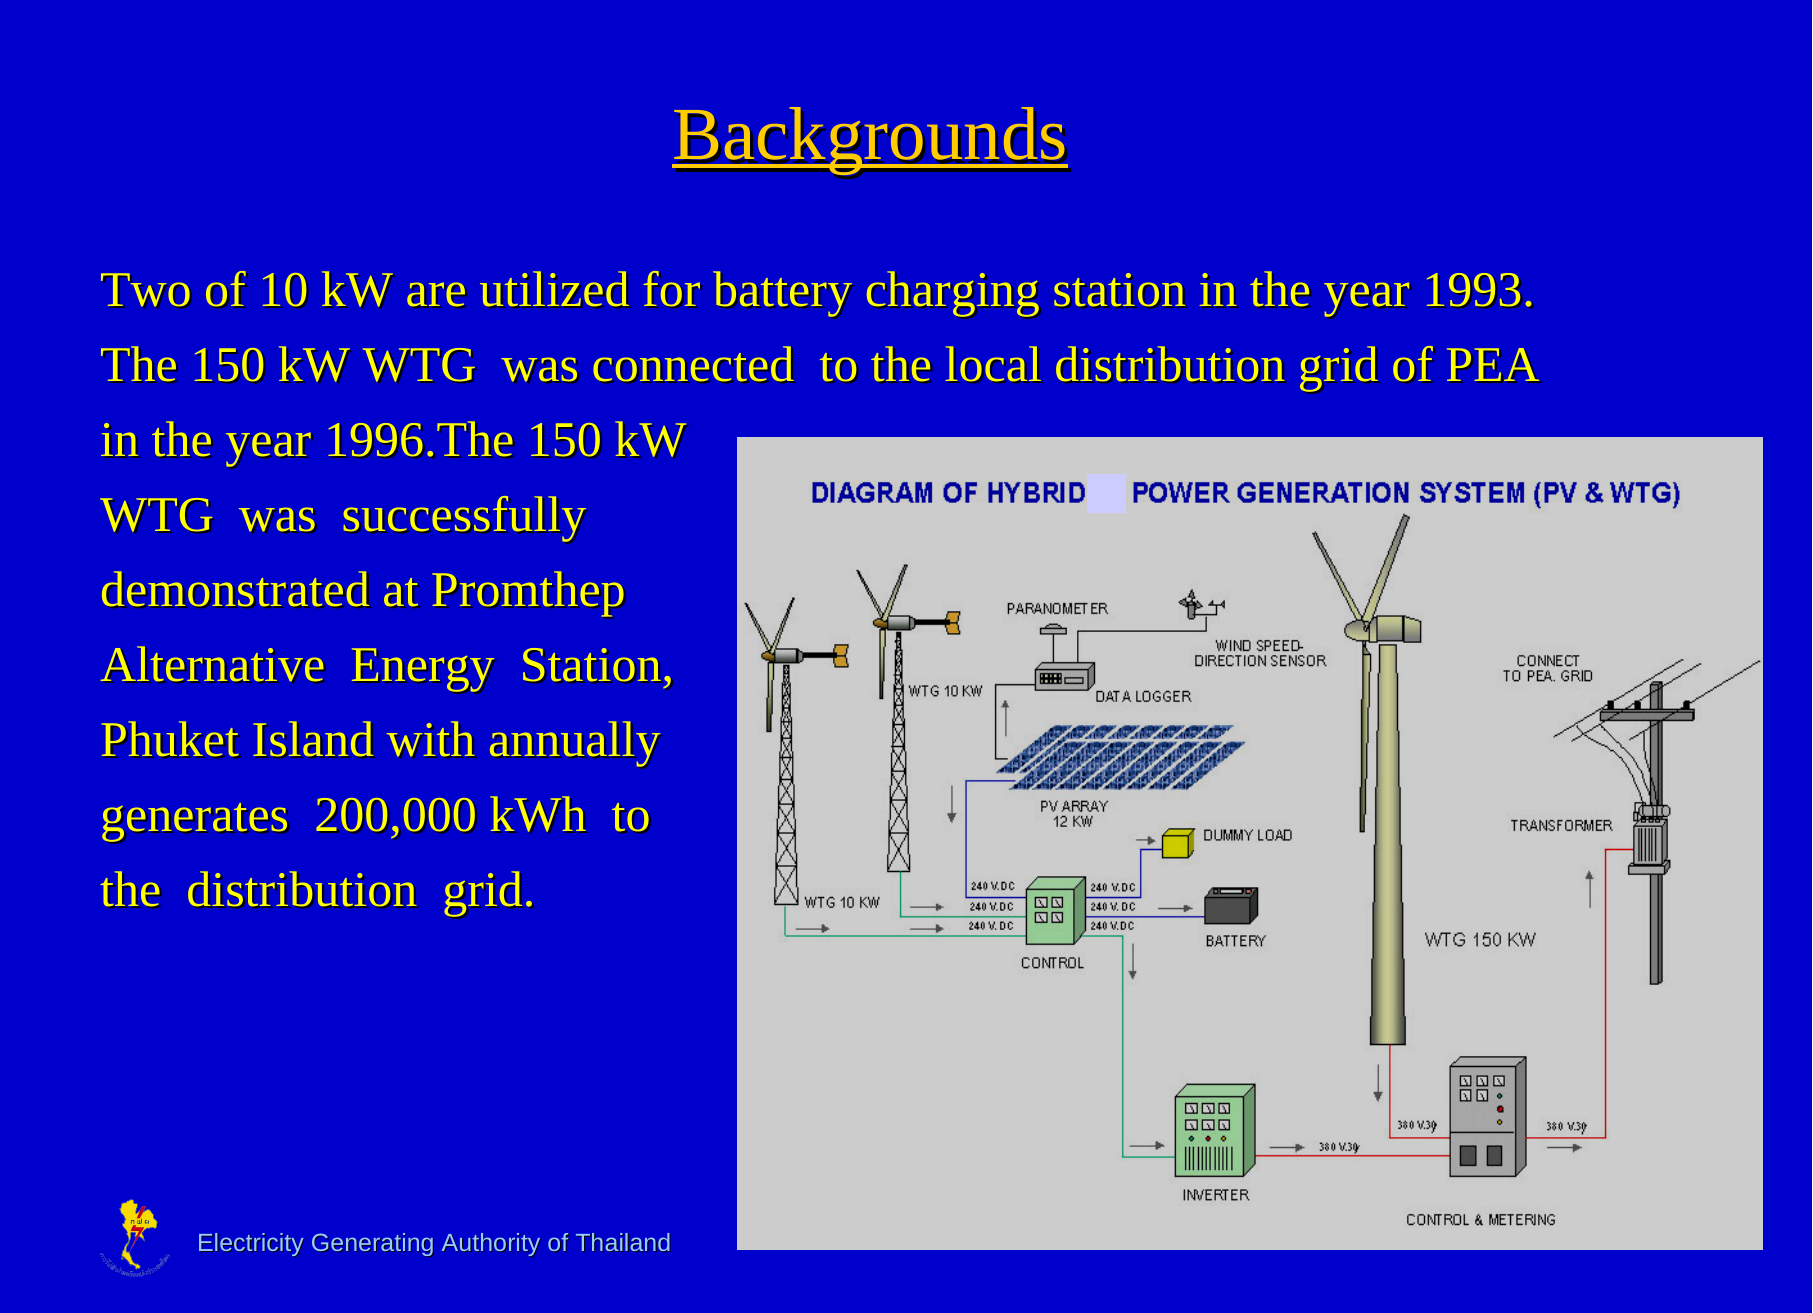

Backgrounds
Two of 10 kW are utilized for battery charging station in the year 1993.
The 150 kW WTG was connected to the local distribution grid of PEA
in the year 1996.The 150 kW
WTG was successfully
demonstrated at Promthep
Alternative Energy Station,
Phuket Island with annually
generates 200,000 kWh to
the distribution grid.